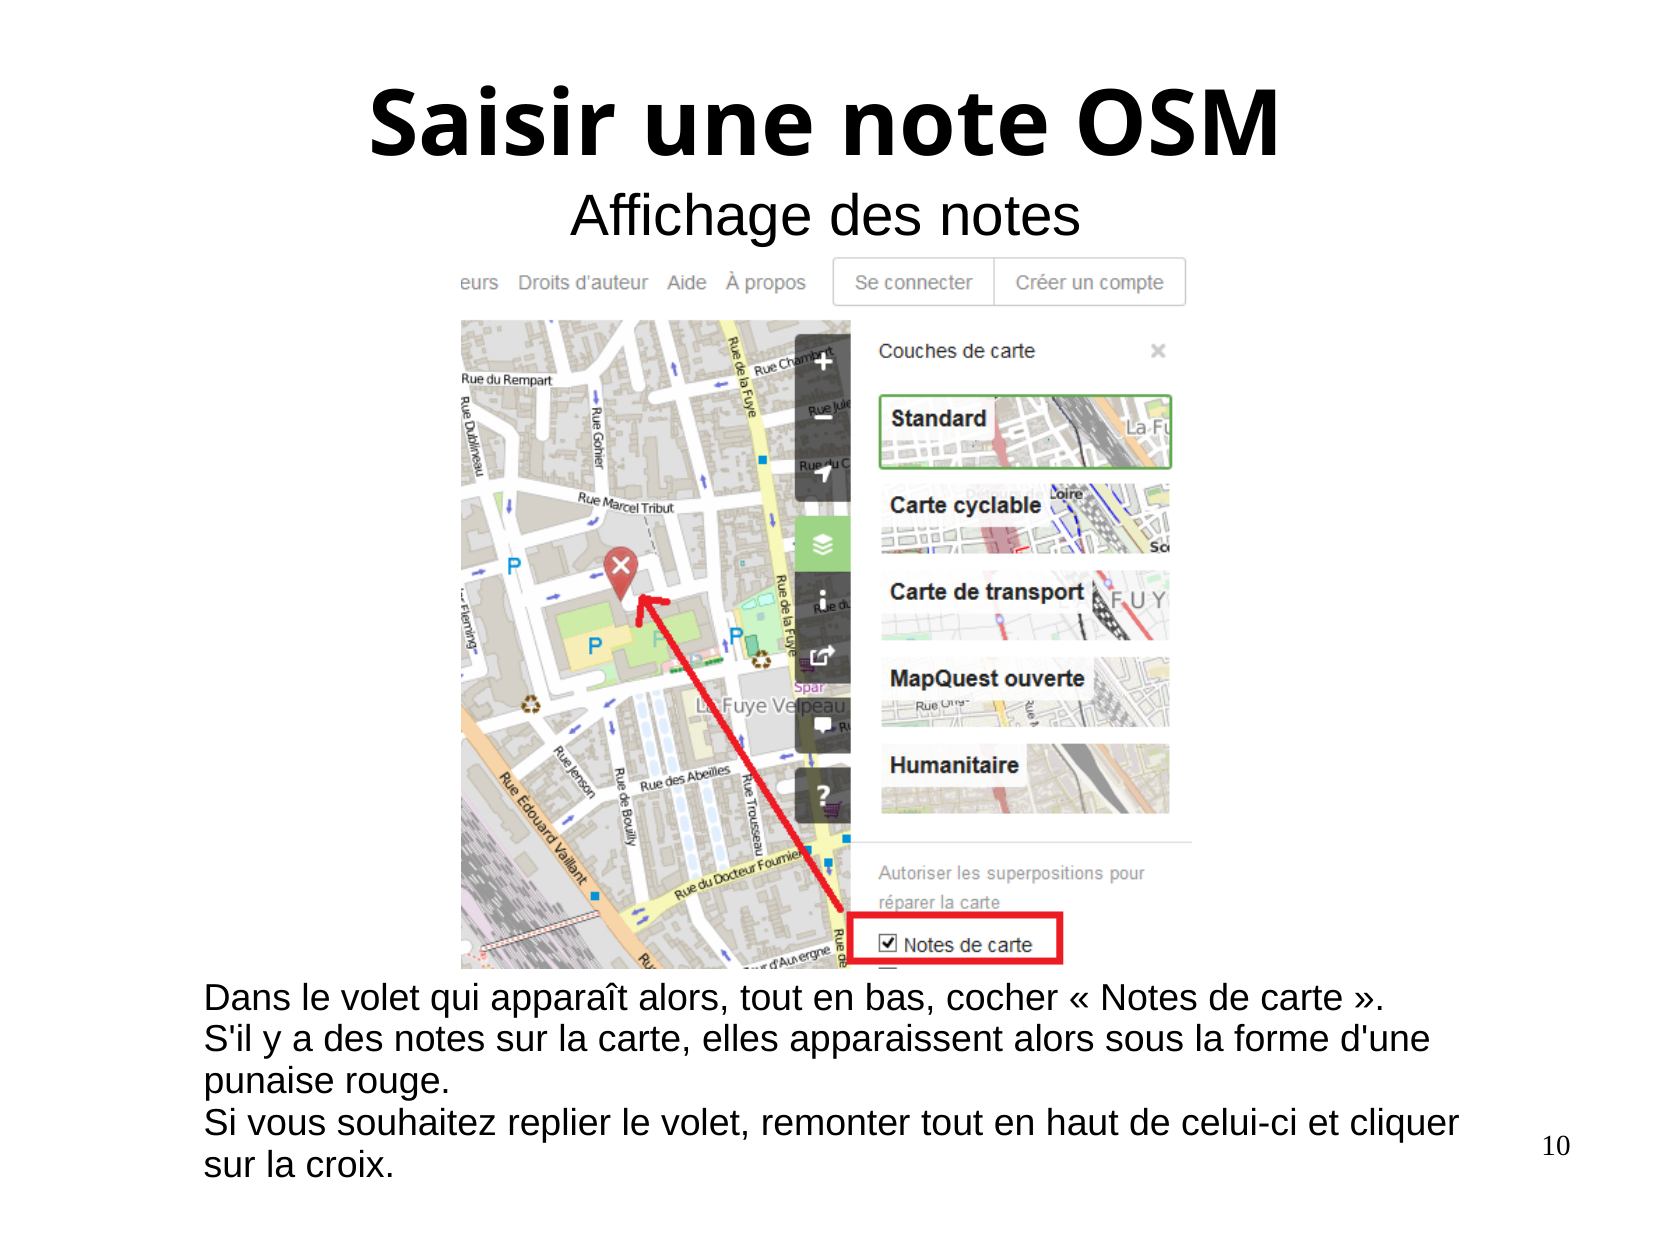

# Saisir une note OSM Affichage des notes
Dans le volet qui apparaît alors, tout en bas, cocher « Notes de carte ».
S'il y a des notes sur la carte, elles apparaissent alors sous la forme d'une punaise rouge.
Si vous souhaitez replier le volet, remonter tout en haut de celui-ci et cliquer sur la croix.
10